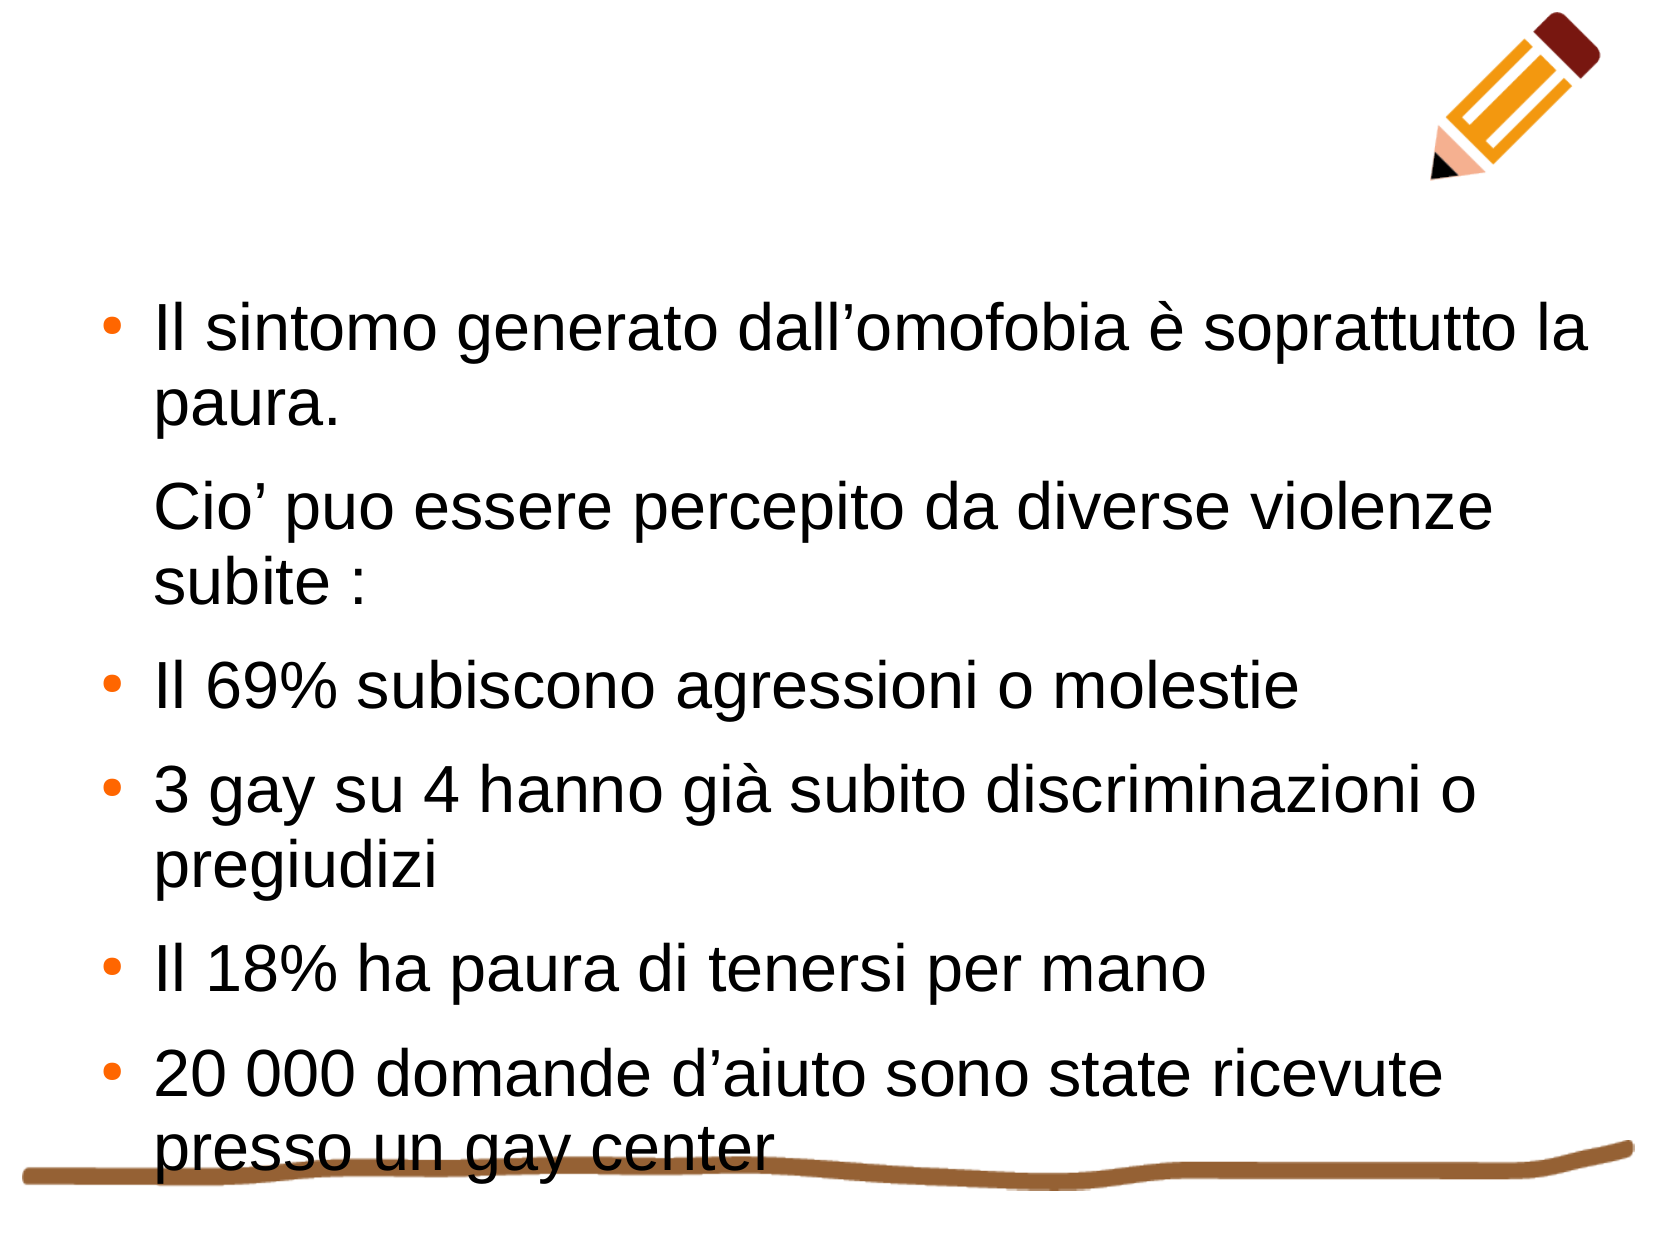

#
Il sintomo generato dall’omofobia è soprattutto la paura.
Cio’ puo essere percepito da diverse violenze subite :
Il 69% subiscono agressioni o molestie
3 gay su 4 hanno già subito discriminazioni o pregiudizi
Il 18% ha paura di tenersi per mano
20 000 domande d’aiuto sono state ricevute presso un gay center